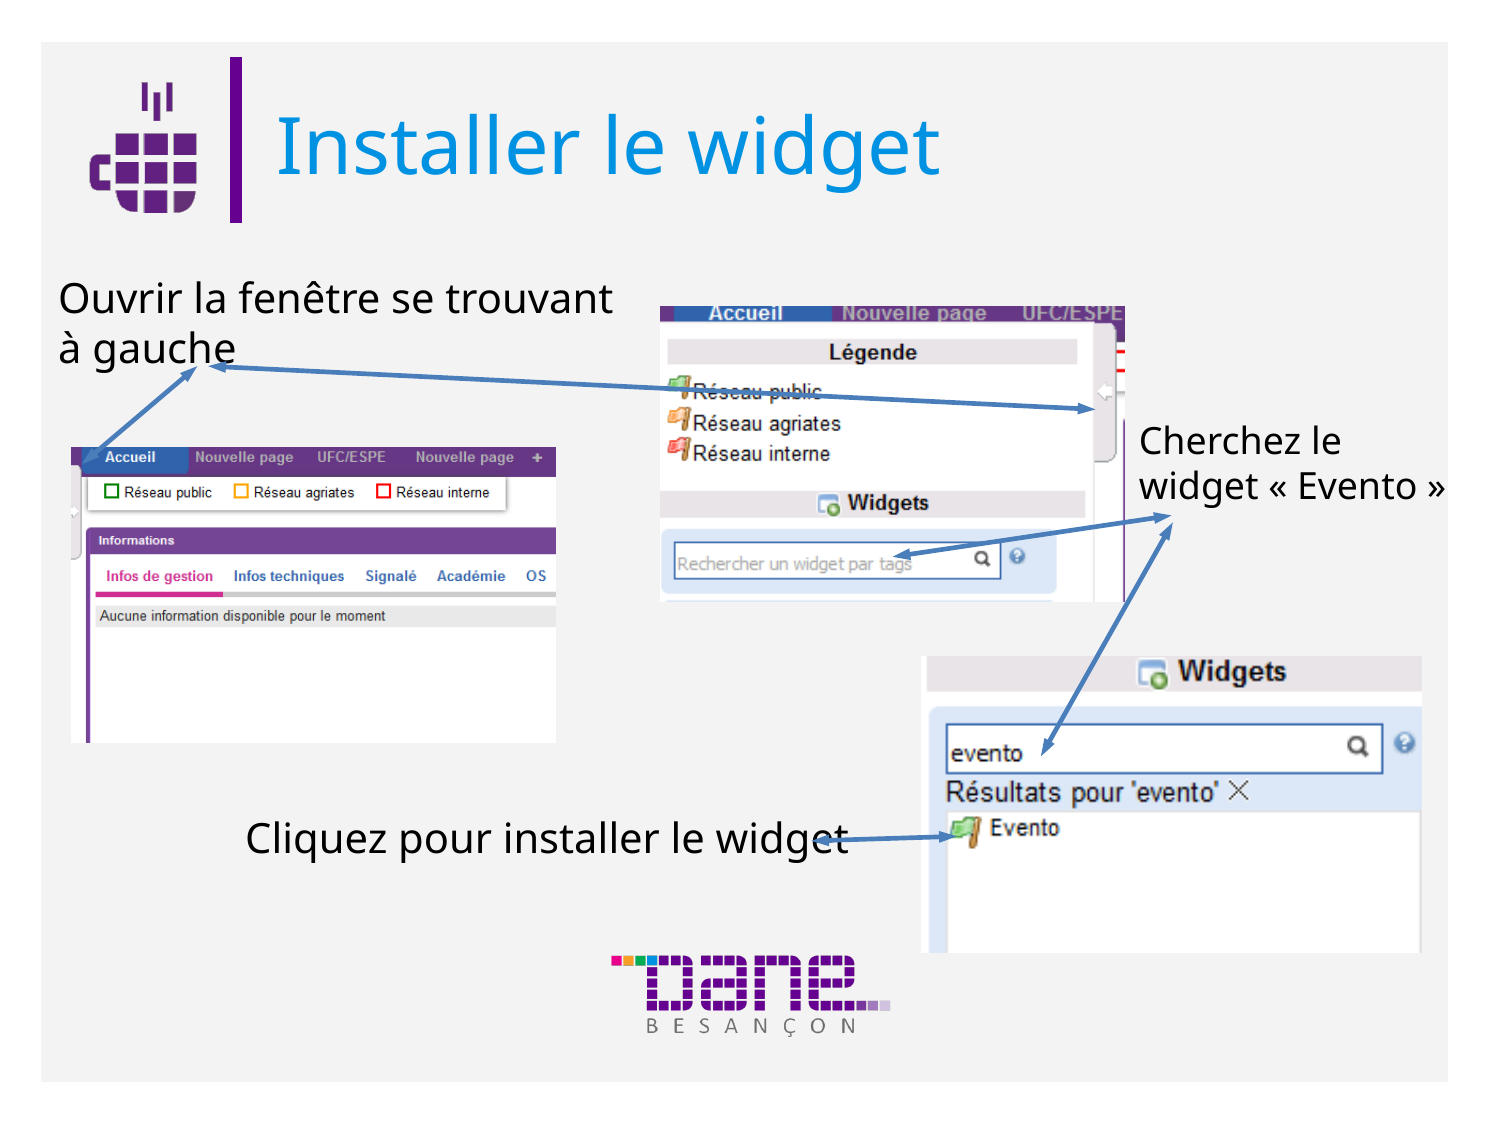

Installer le widget
Ouvrir la fenêtre se trouvant à gauche
Cherchez le widget « Evento »
Cliquez pour installer le widget